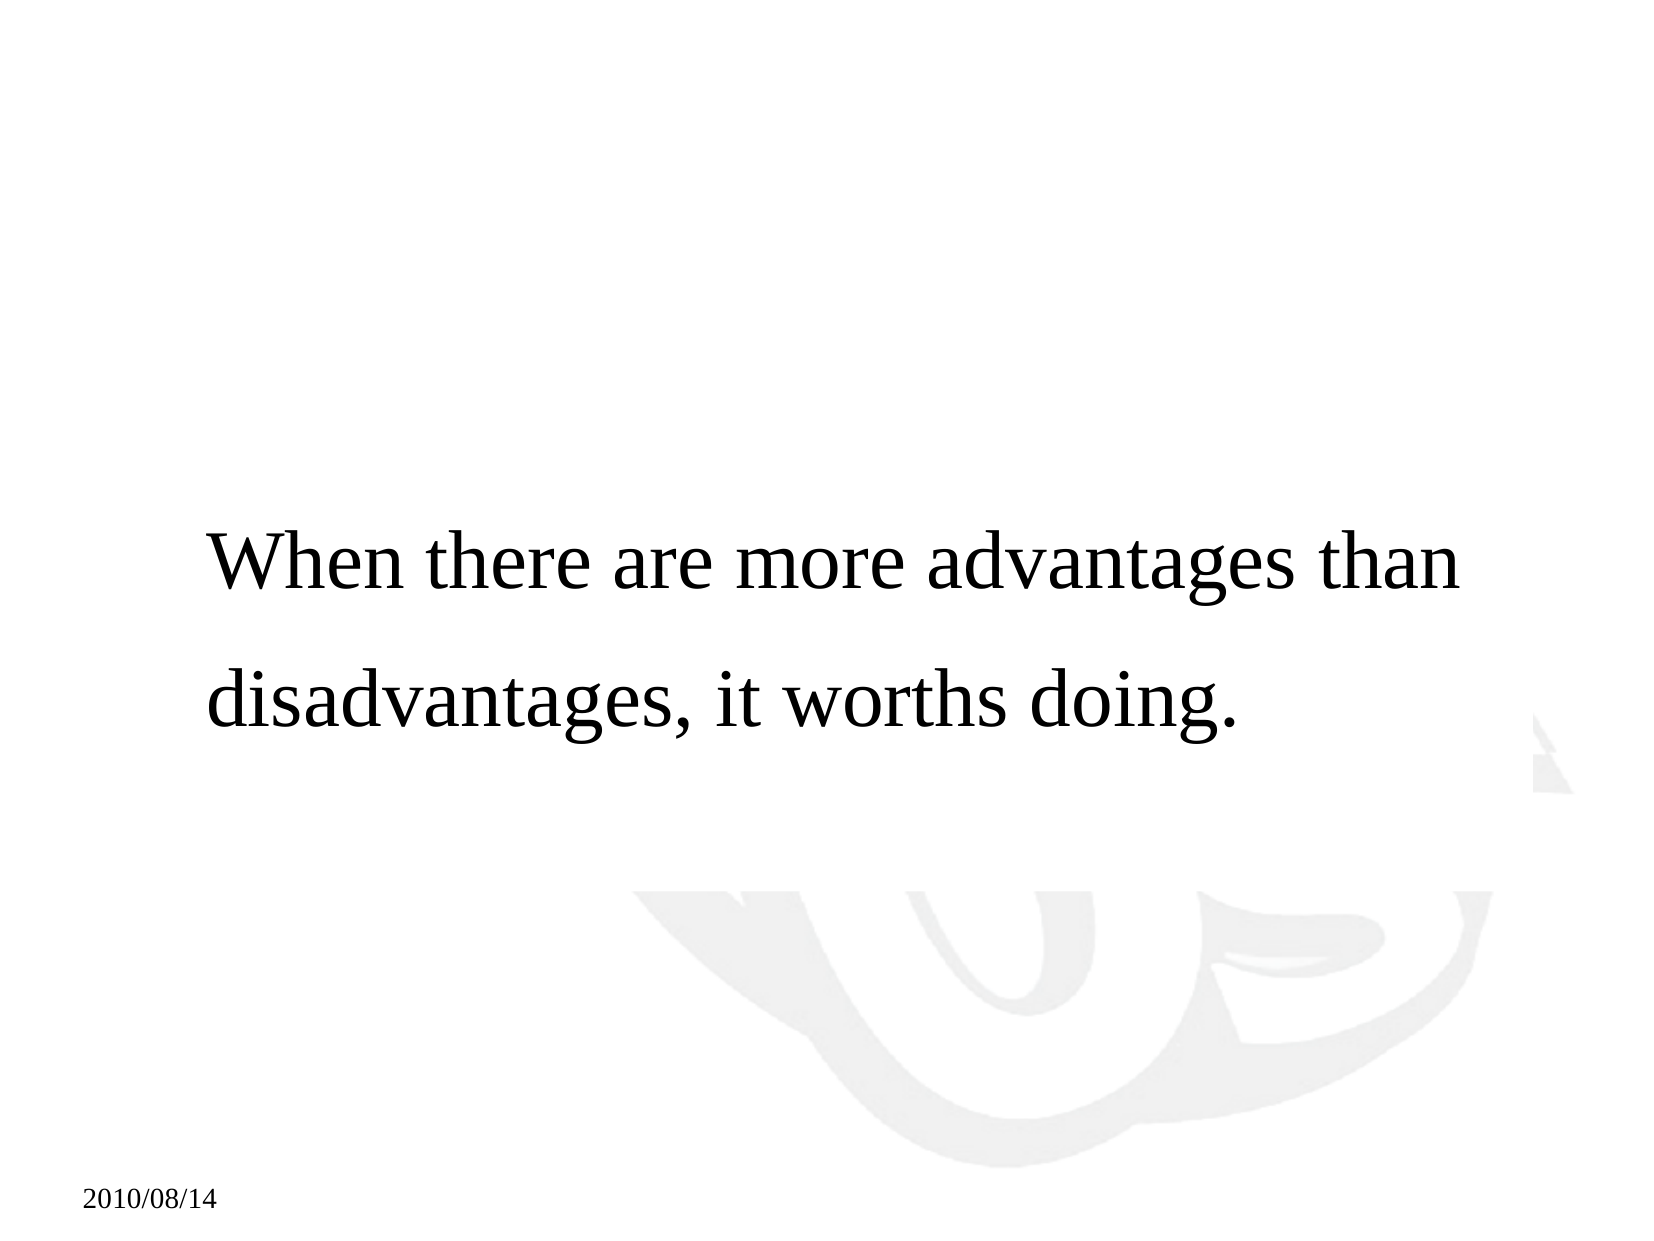

# When there are more advantages than disadvantages, it worths doing.
2010/08/14